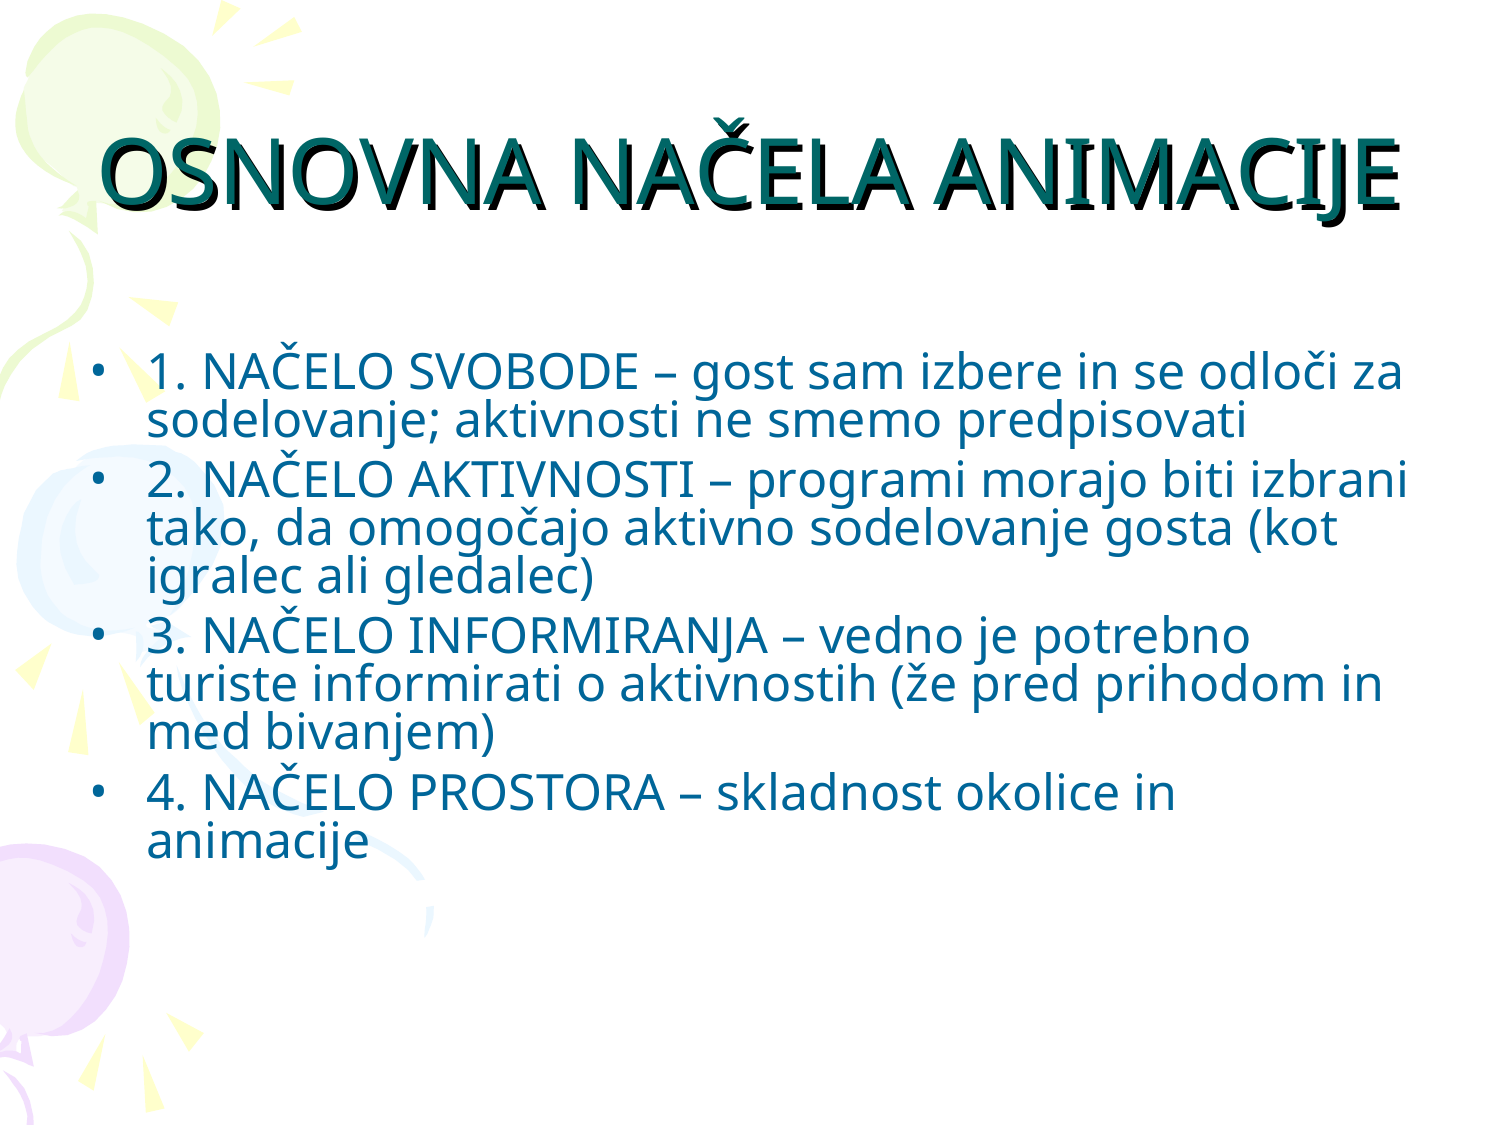

# OSNOVNA NAČELA ANIMACIJE
1. NAČELO SVOBODE – gost sam izbere in se odloči za sodelovanje; aktivnosti ne smemo predpisovati
2. NAČELO AKTIVNOSTI – programi morajo biti izbrani tako, da omogočajo aktivno sodelovanje gosta (kot igralec ali gledalec)
3. NAČELO INFORMIRANJA – vedno je potrebno turiste informirati o aktivnostih (že pred prihodom in med bivanjem)
4. NAČELO PROSTORA – skladnost okolice in animacije